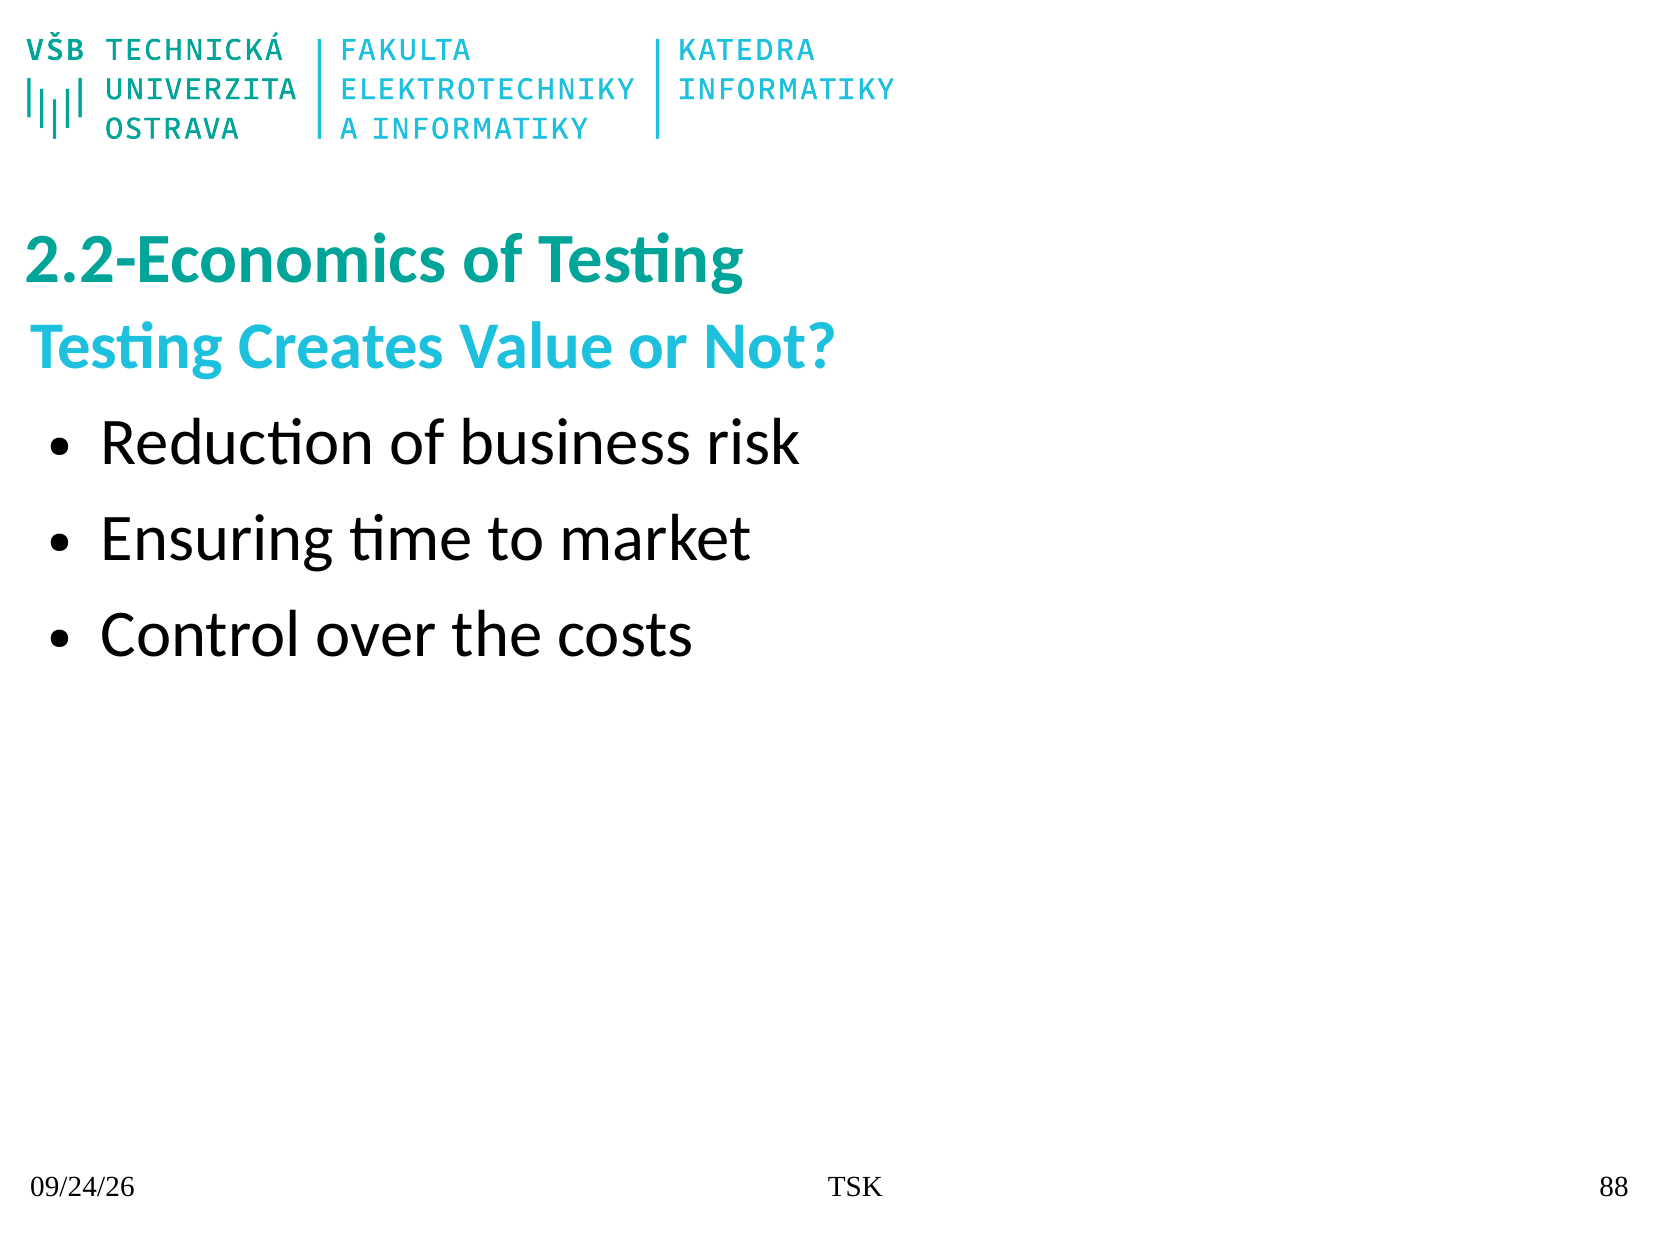

# 2.2-Economics of Testing
Testing Creates Value or Not?
Reduction of business risk
Ensuring time to market
Control over the costs
TSK
88